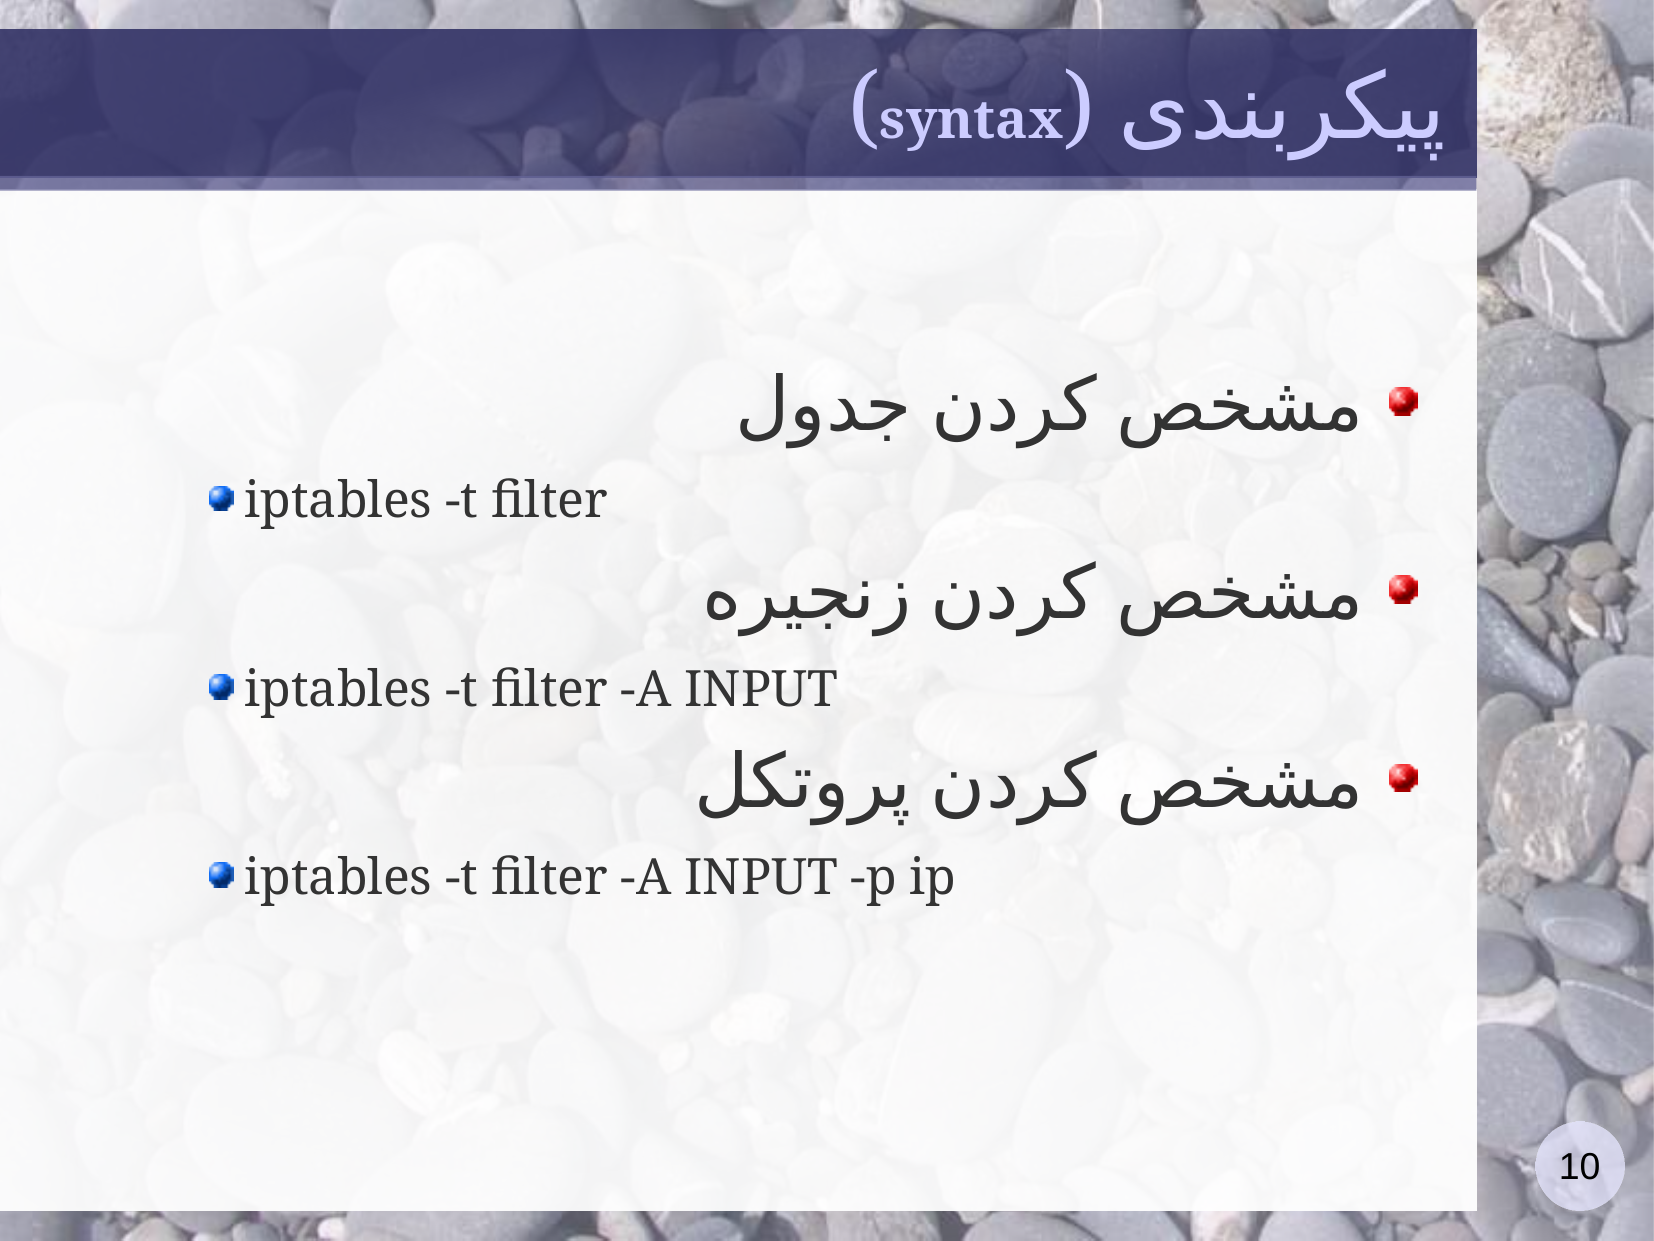

# پیکربندی (syntax)
مشخص کردن جدول
iptables -t filter
مشخص کردن زنجیره
iptables -t filter -A INPUT
مشخص کردن پروتکل
iptables -t filter -A INPUT -p ip